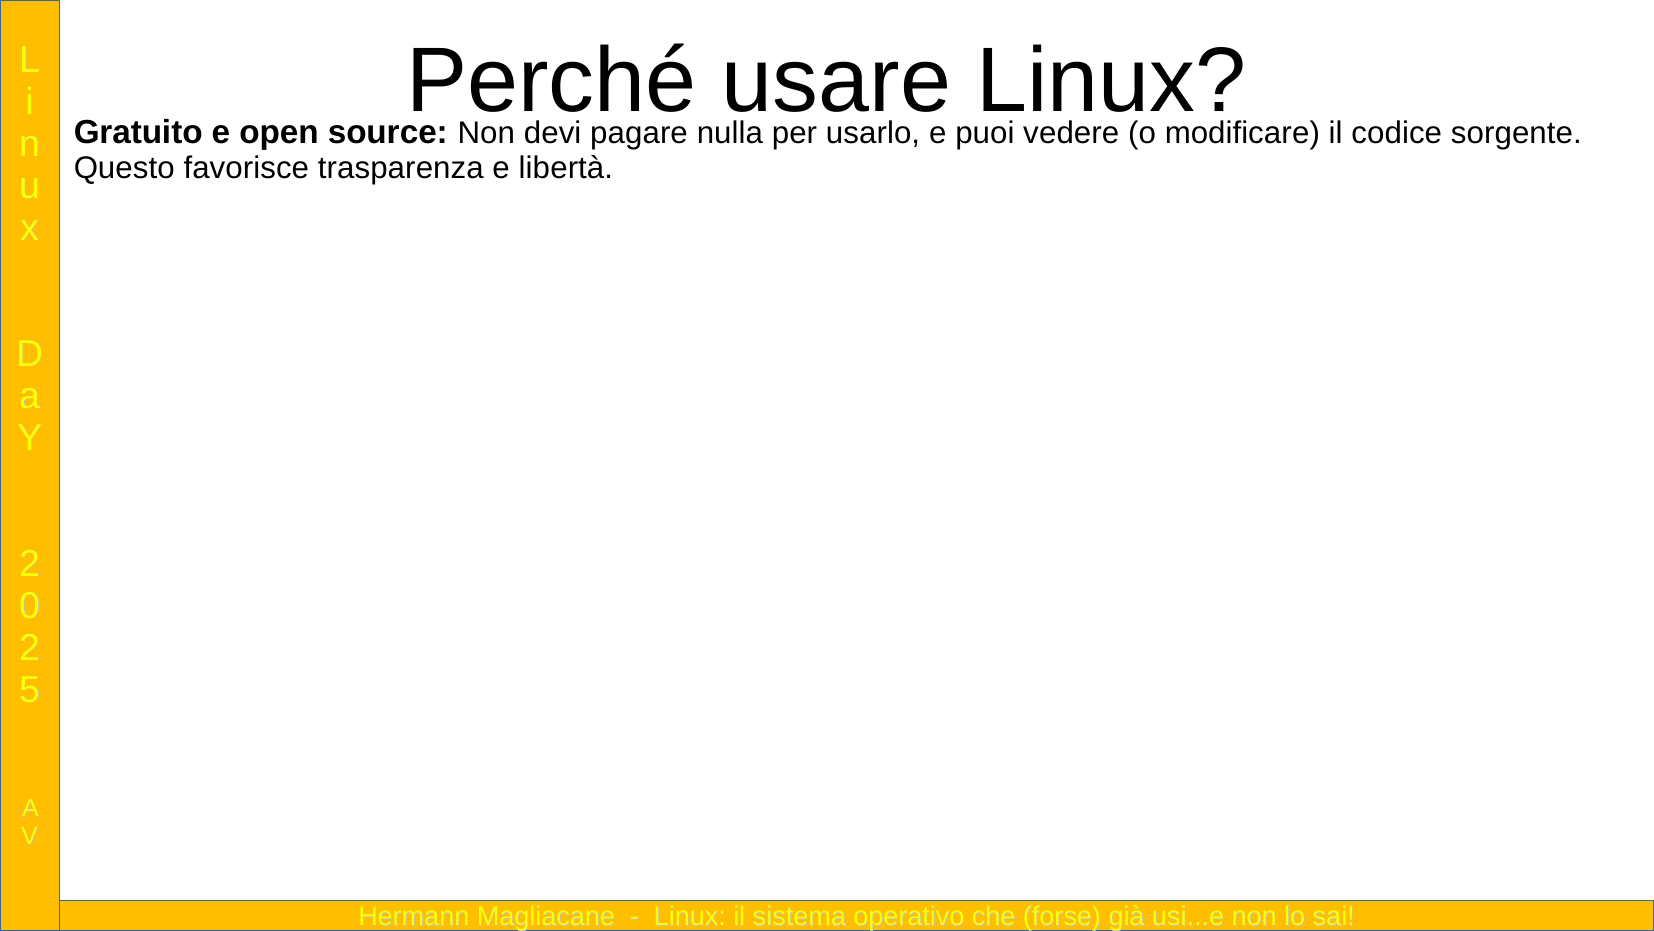

L
i
n
u
x
D
a
Y
2
0
2
5
AV
# Perché usare Linux?
Gratuito e open source: Non devi pagare nulla per usarlo, e puoi vedere (o modificare) il codice sorgente. Questo favorisce trasparenza e libertà.
Hermann Magliacane - Linux: il sistema operativo che (forse) già usi...e non lo sai!